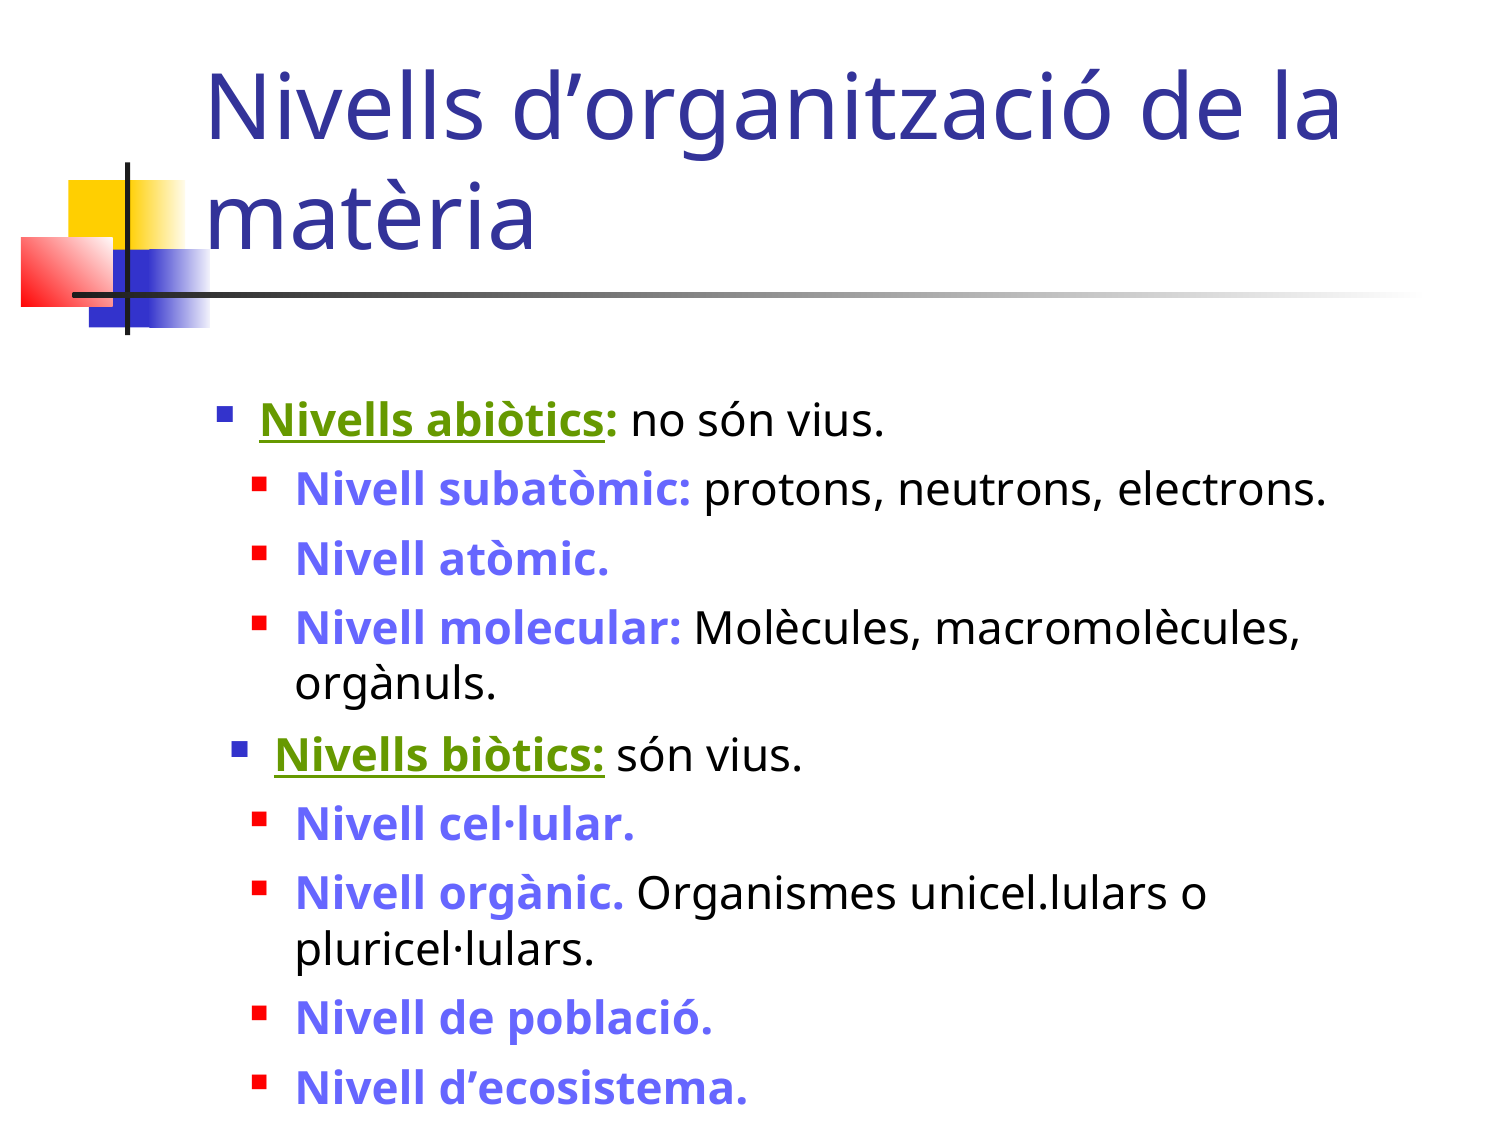

Nivells d’organització de la matèria
# Nivells abiòtics: no són vius.
Nivell subatòmic: protons, neutrons, electrons.
Nivell atòmic.
Nivell molecular: Molècules, macromolècules, orgànuls.
Nivells biòtics: són vius.
Nivell cel·lular.
Nivell orgànic. Organismes unicel.lulars o pluricel·lulars.
Nivell de població.
Nivell d’ecosistema.